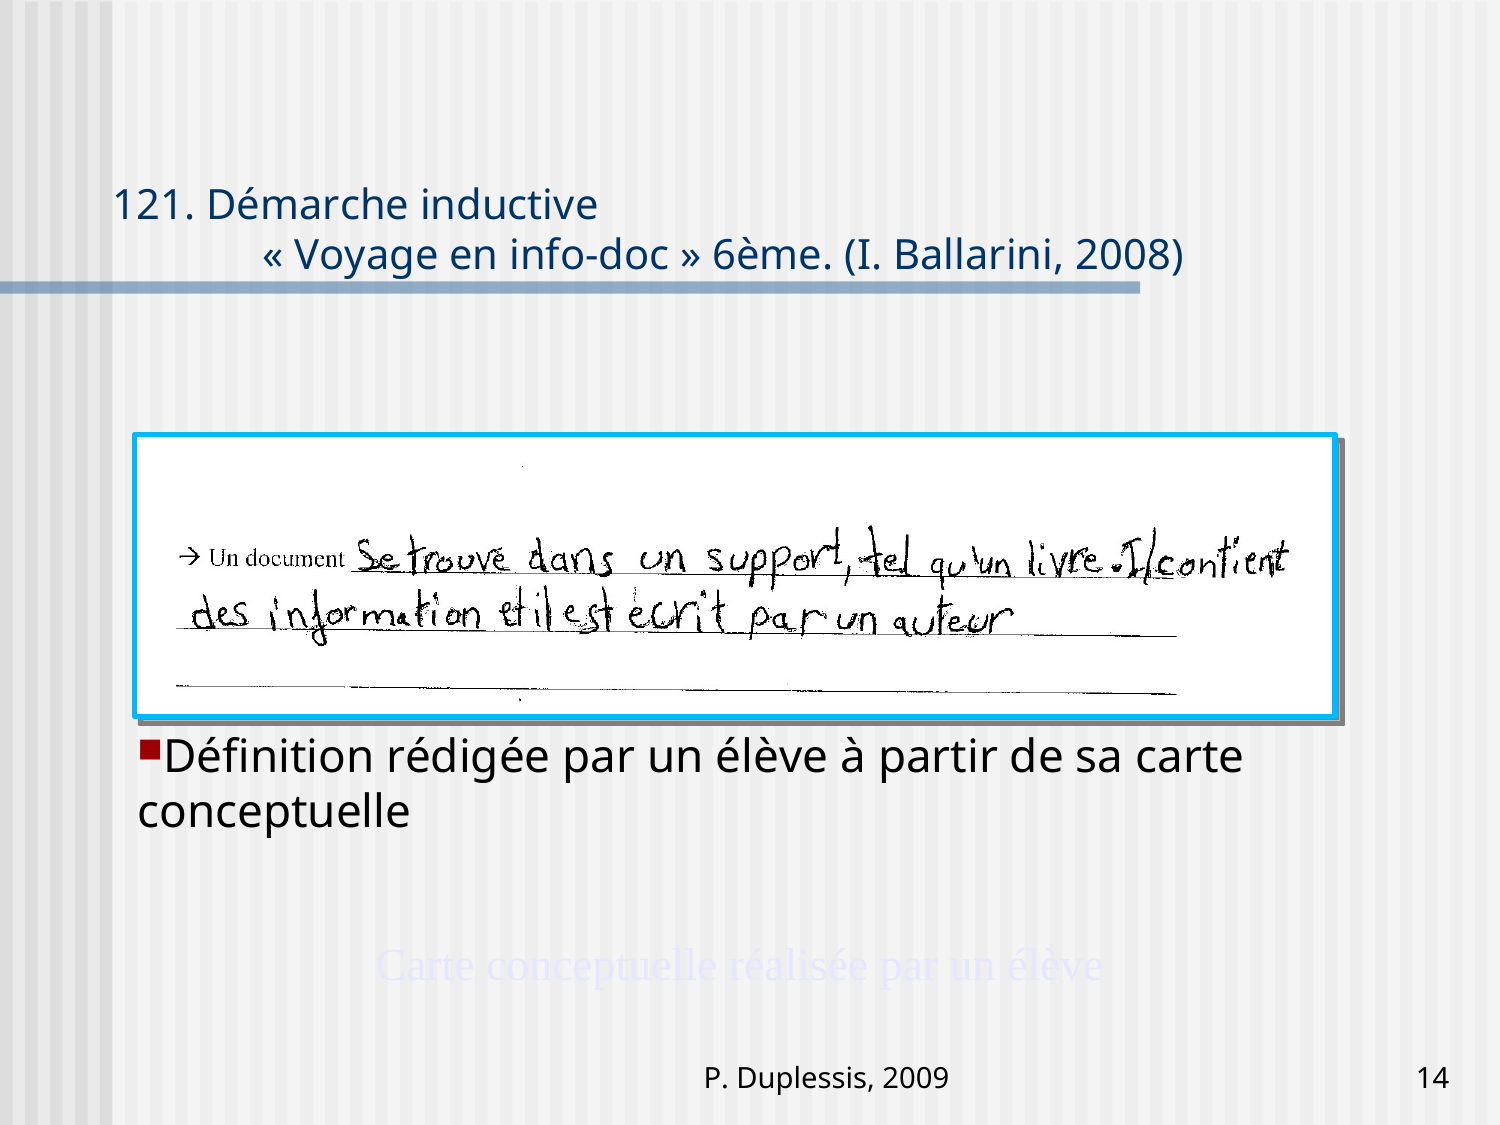

121. Démarche inductive
	« Voyage en info-doc » 6ème. (I. Ballarini, 2008)
Définition rédigée par un élève à partir de sa carte conceptuelle
Carte conceptuelle réalisée par un élève
P. Duplessis, 2009
14